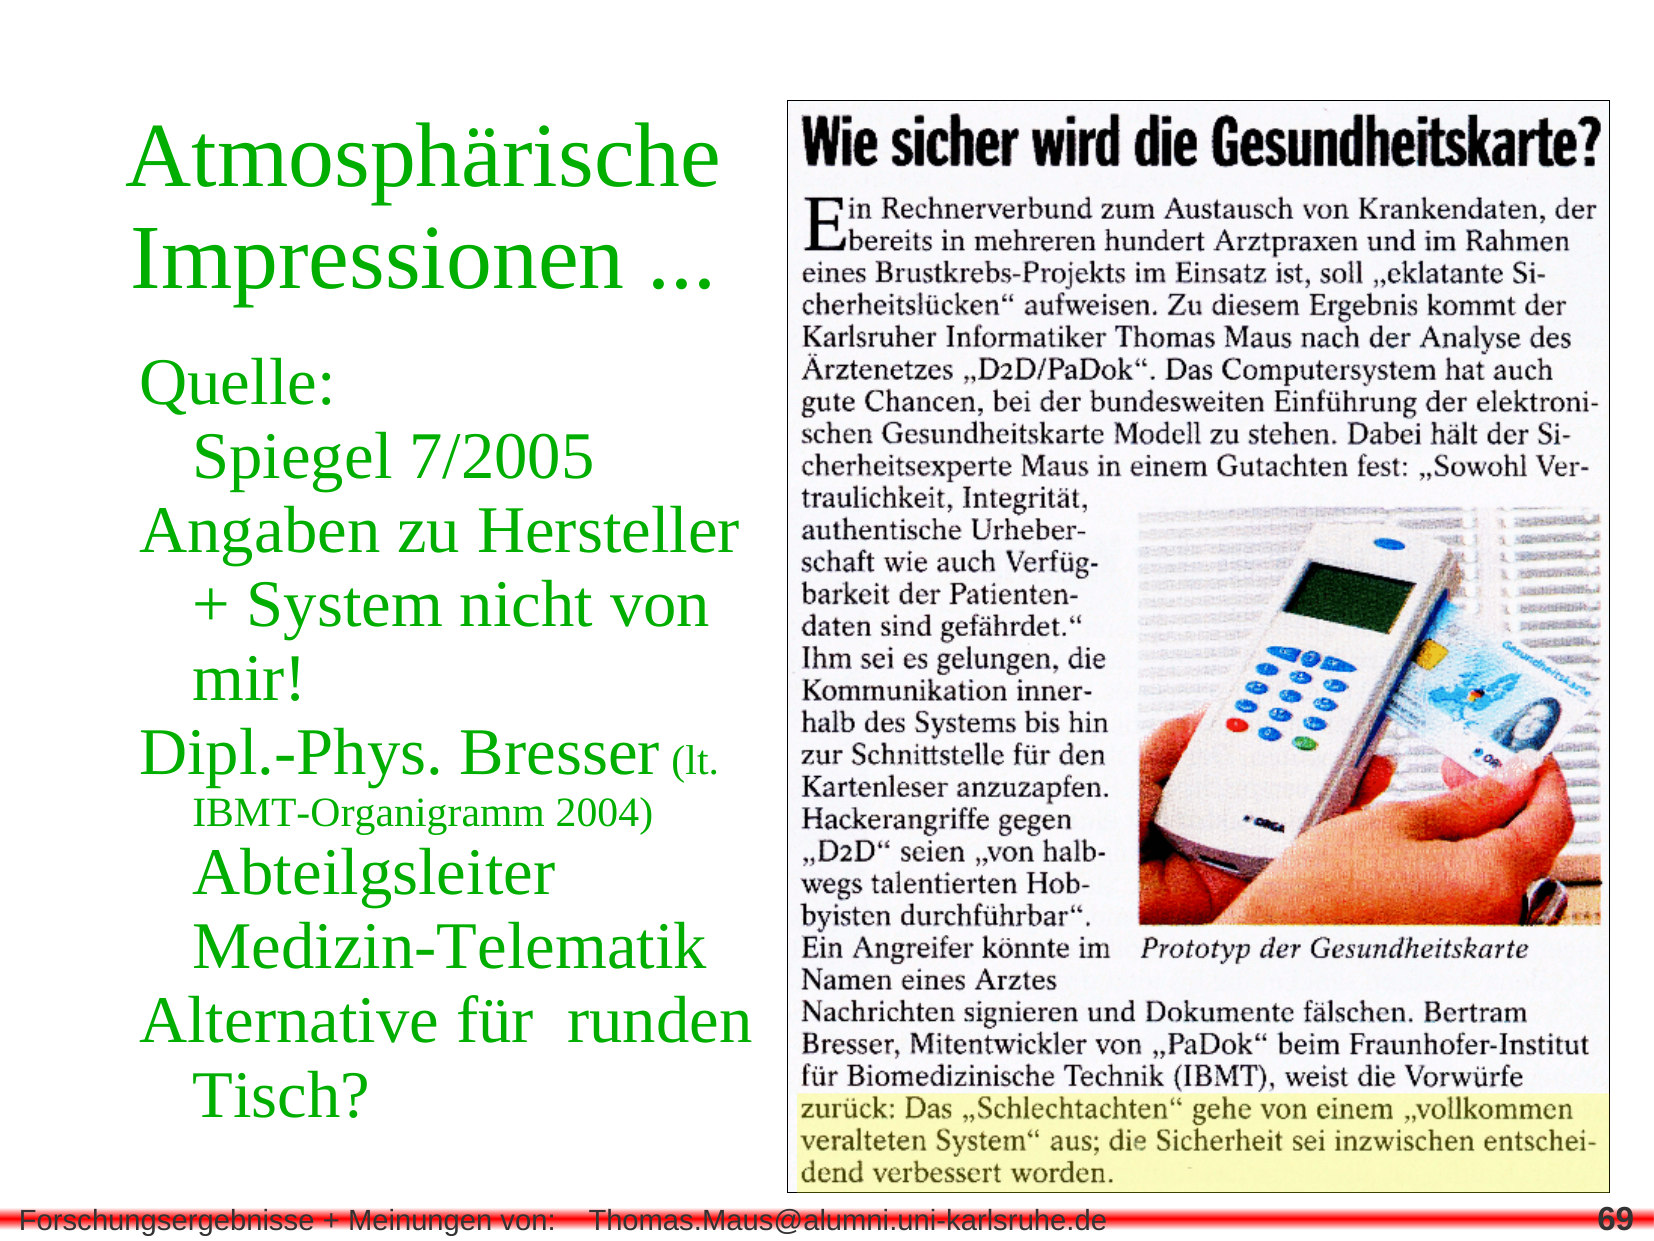

# Atmosphärische Impressionen ...
Quelle:
Spiegel 7/2005
Angaben zu Hersteller + System nicht von mir!
Dipl.-Phys. Bresser (lt. IBMT-Organigramm 2004) Abteilgsleiter Medizin-Telematik
Alternative für runden Tisch?